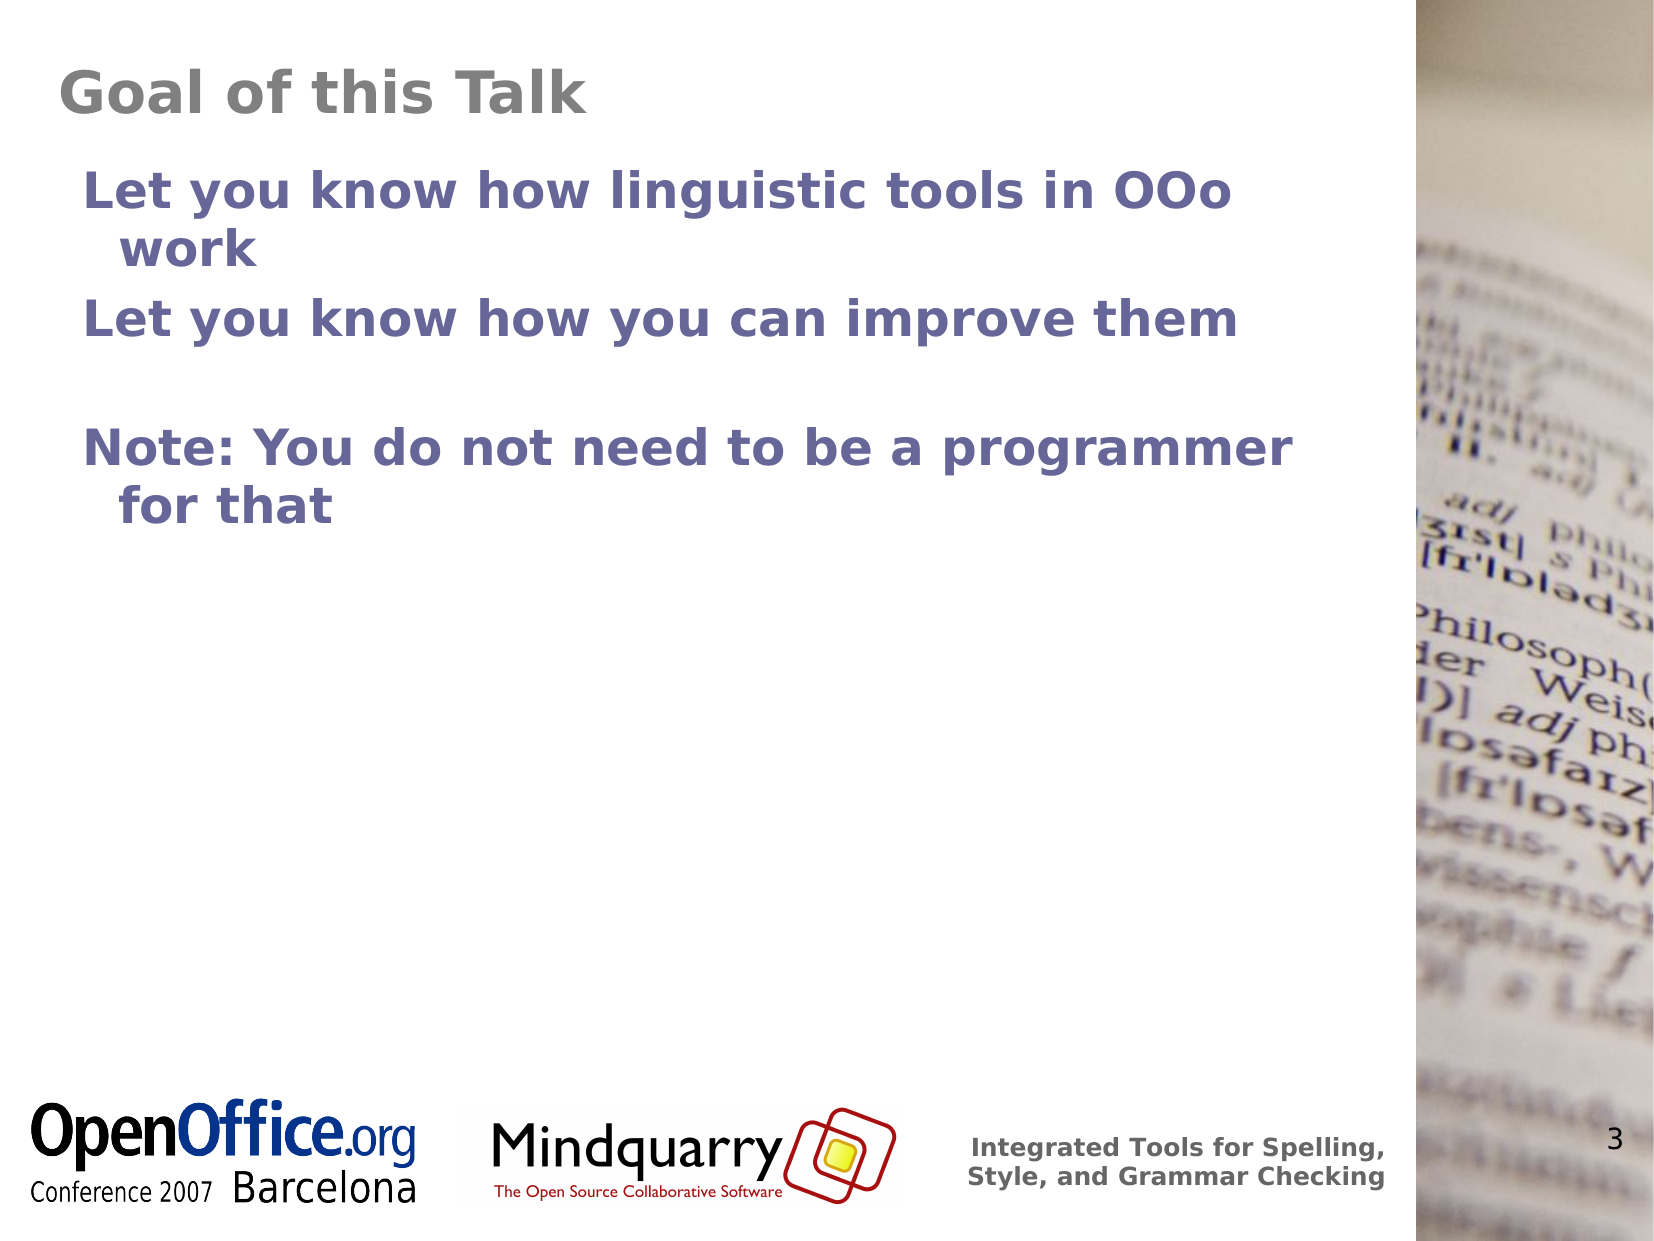

Goal of this Talk
Let you know how linguistic tools in OOo work
Let you know how you can improve them
Note: You do not need to be a programmer for that
3
#